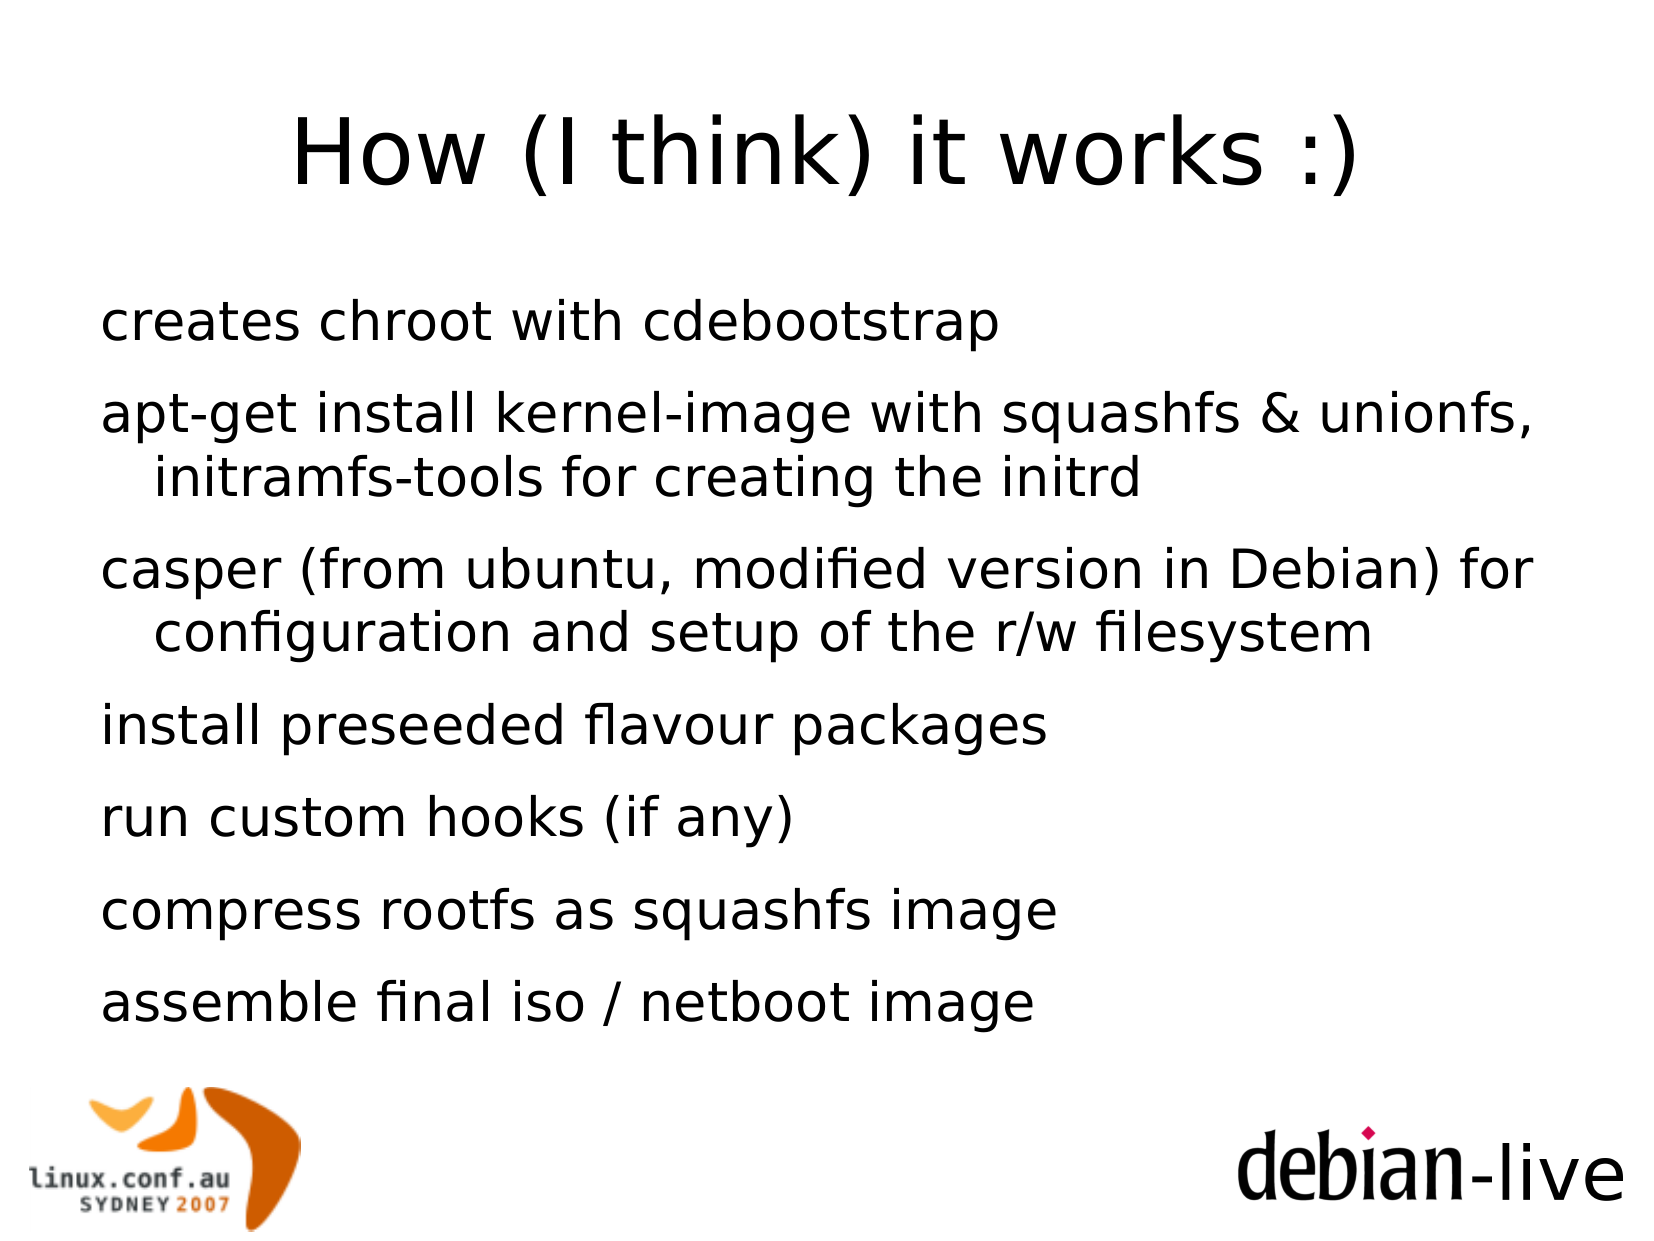

# How (I think) it works :)
creates chroot with cdebootstrap
apt-get install kernel-image with squashfs & unionfs, initramfs-tools for creating the initrd
casper (from ubuntu, modified version in Debian) for configuration and setup of the r/w filesystem
install preseeded flavour packages
run custom hooks (if any)
compress rootfs as squashfs image
assemble final iso / netboot image